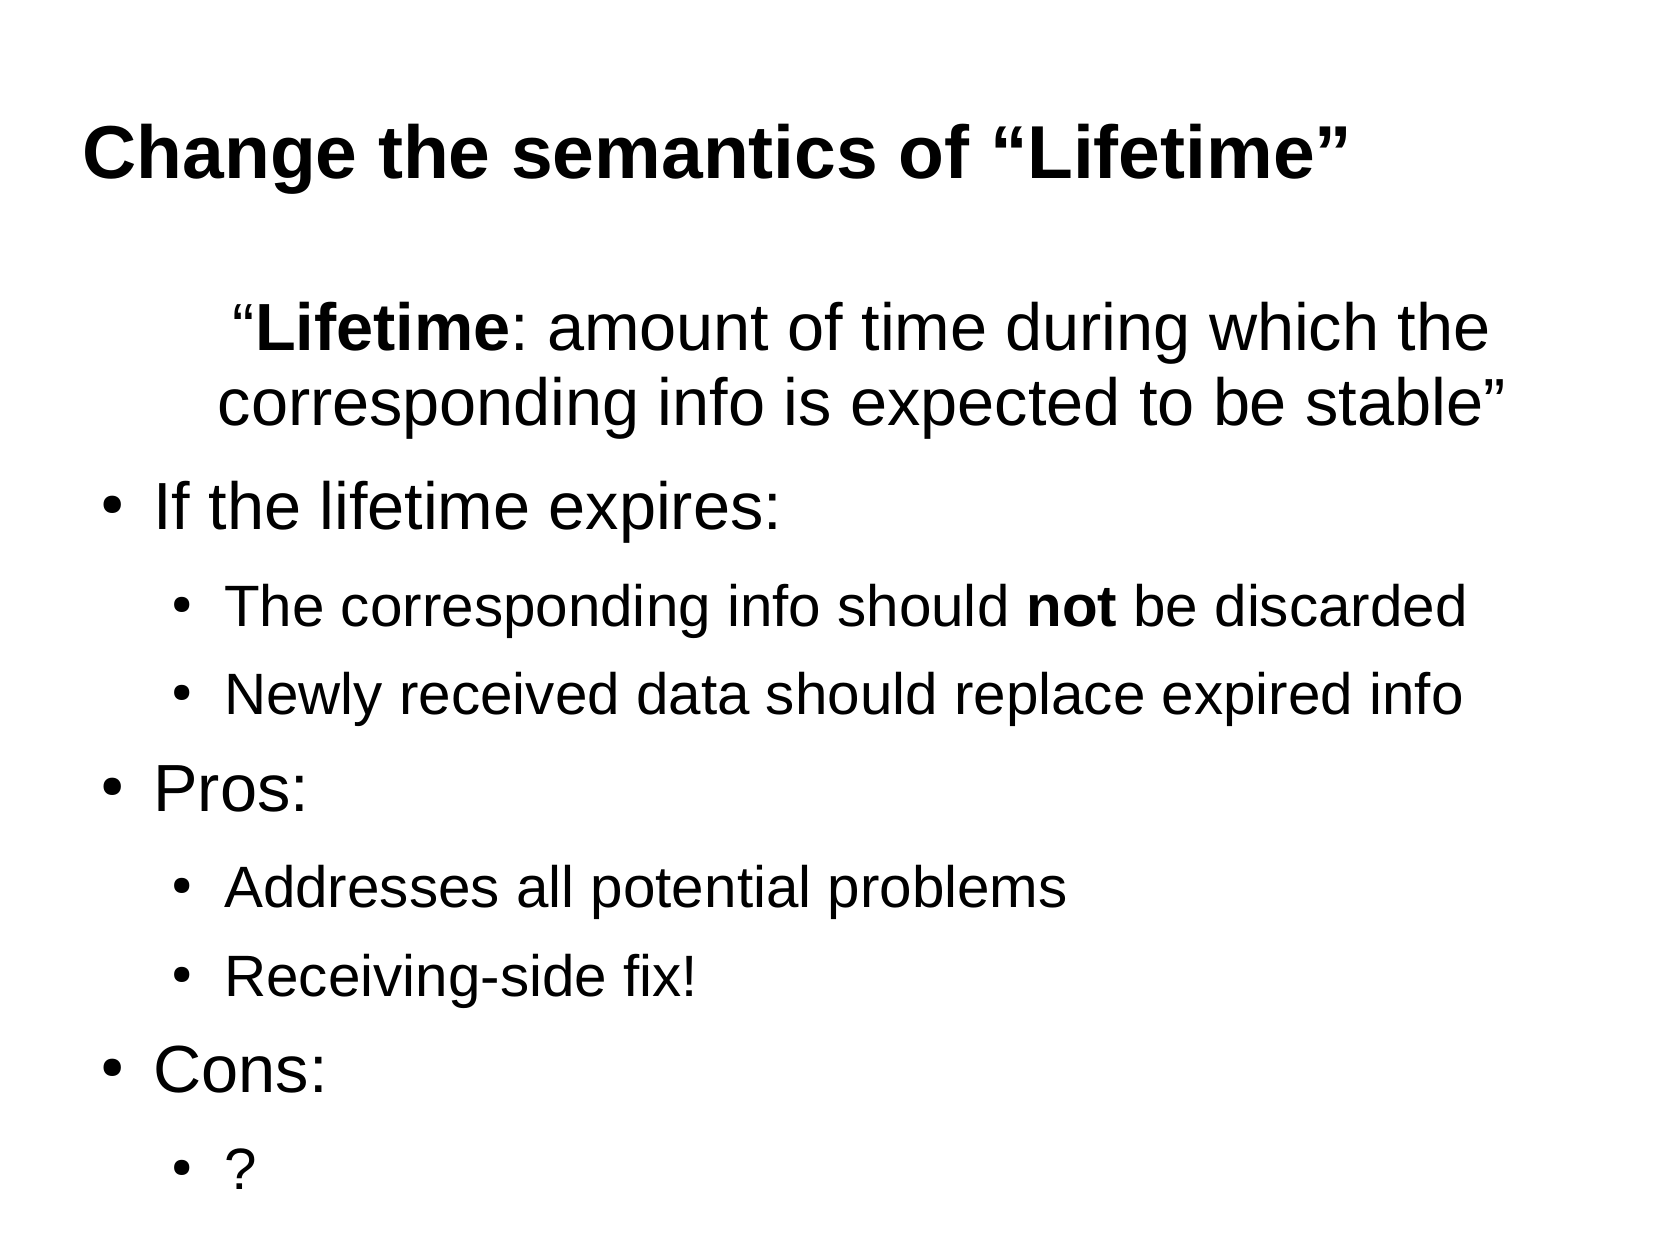

# Change the semantics of “Lifetime”
“Lifetime: amount of time during which the corresponding info is expected to be stable”
If the lifetime expires:
The corresponding info should not be discarded
Newly received data should replace expired info
Pros:
Addresses all potential problems
Receiving-side fix!
Cons:
?